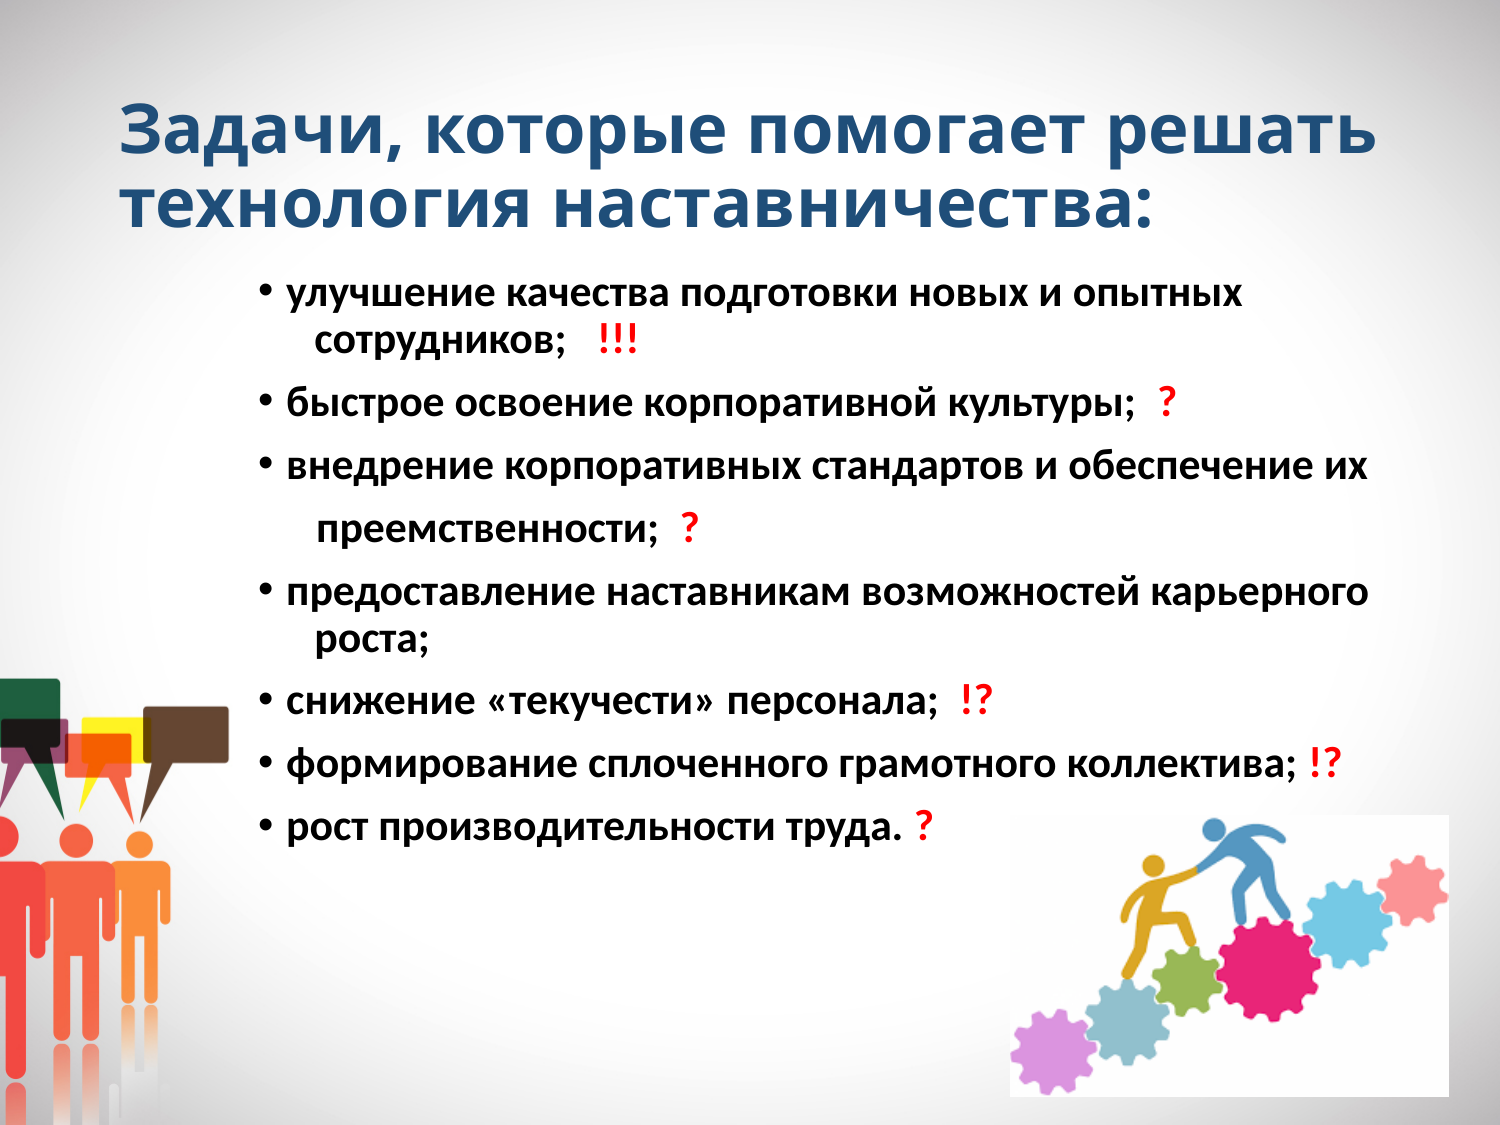

# Задачи, которые помогает решать технология наставничества:
улучшение качества подготовки новых и опытных сотрудников; !!!
быстрое освоение корпоративной культуры; ?
внедрение корпоративных стандартов и обеспечение их
 преемственности; ?
предоставление наставникам возможностей карьерного роста;
снижение «текучести» персонала; !?
формирование сплоченного грамотного коллектива; !?
рост производительности труда. ?